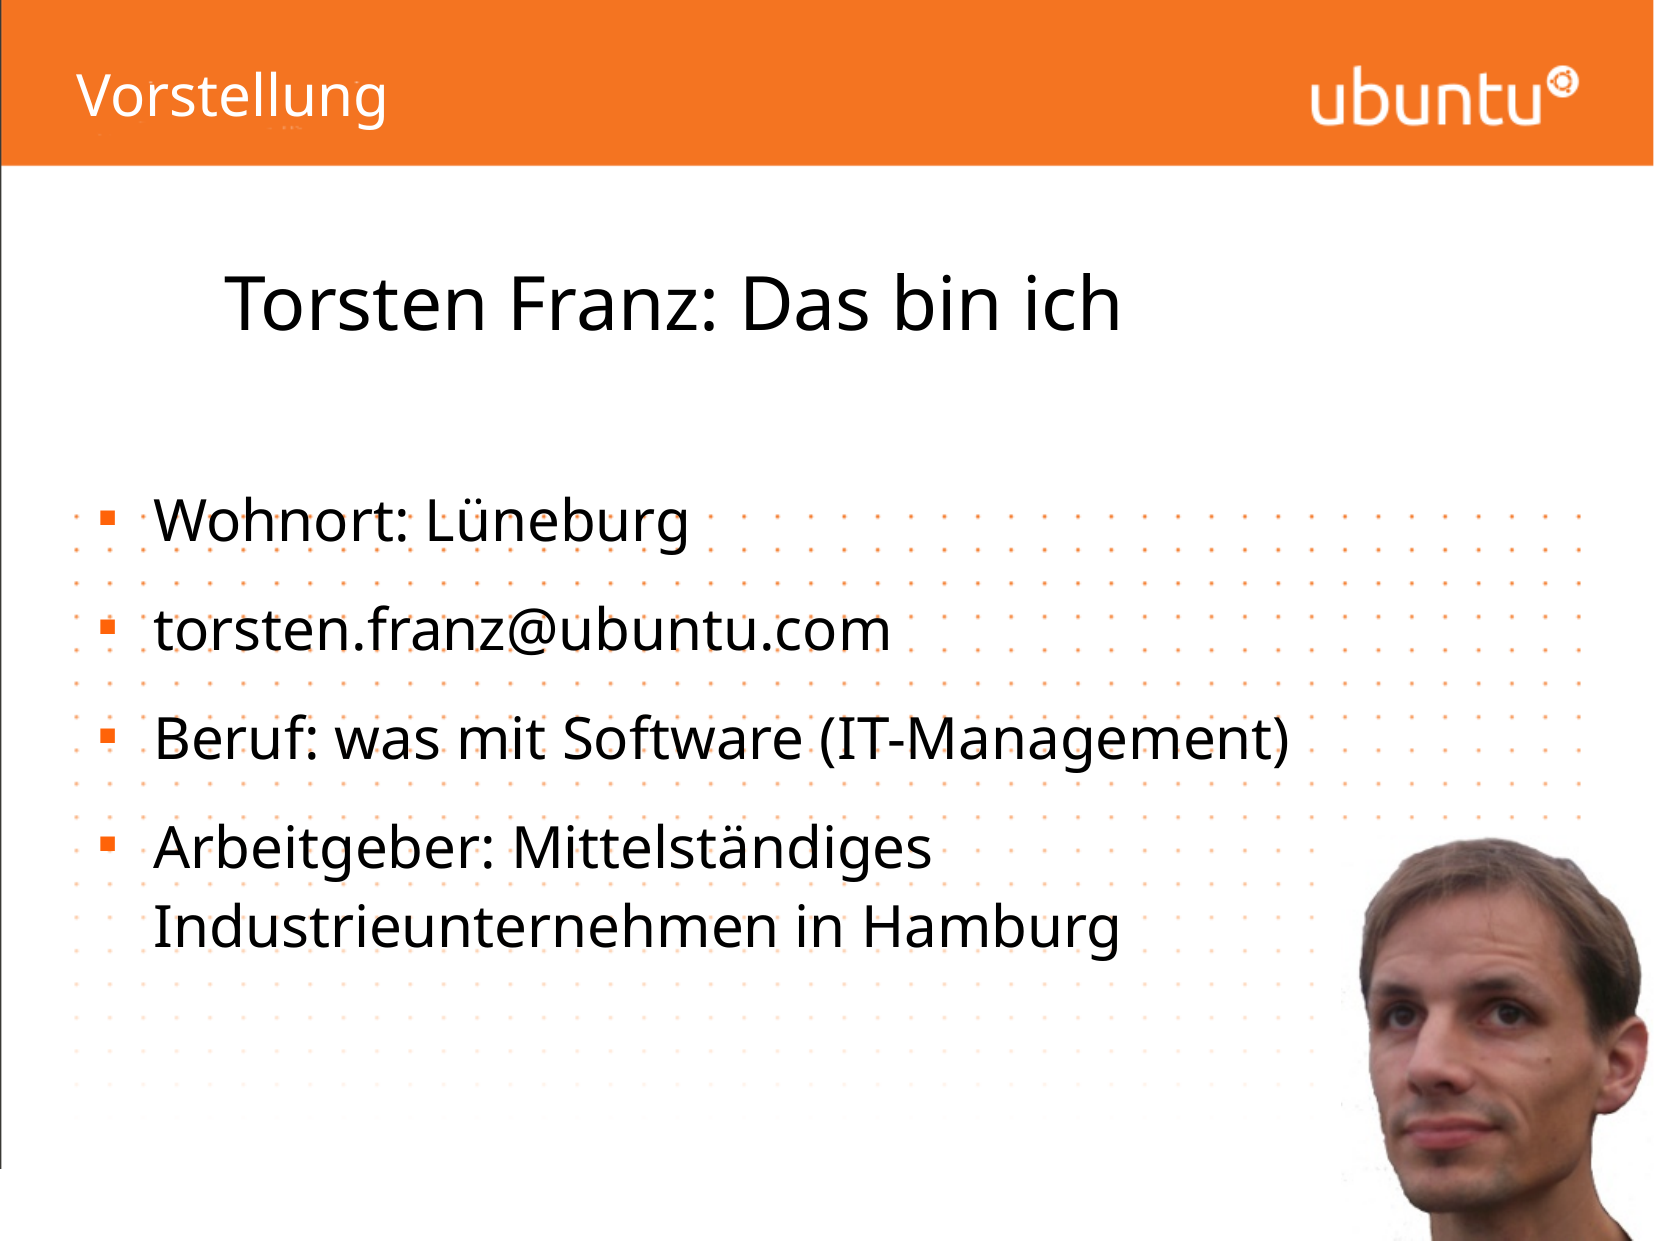

# Vorstellung
Torsten Franz: Das bin ich
Wohnort: Lüneburg
torsten.franz@ubuntu.com
Beruf: was mit Software (IT-Management)
Arbeitgeber: Mittelständiges Industrieunternehmen in Hamburg